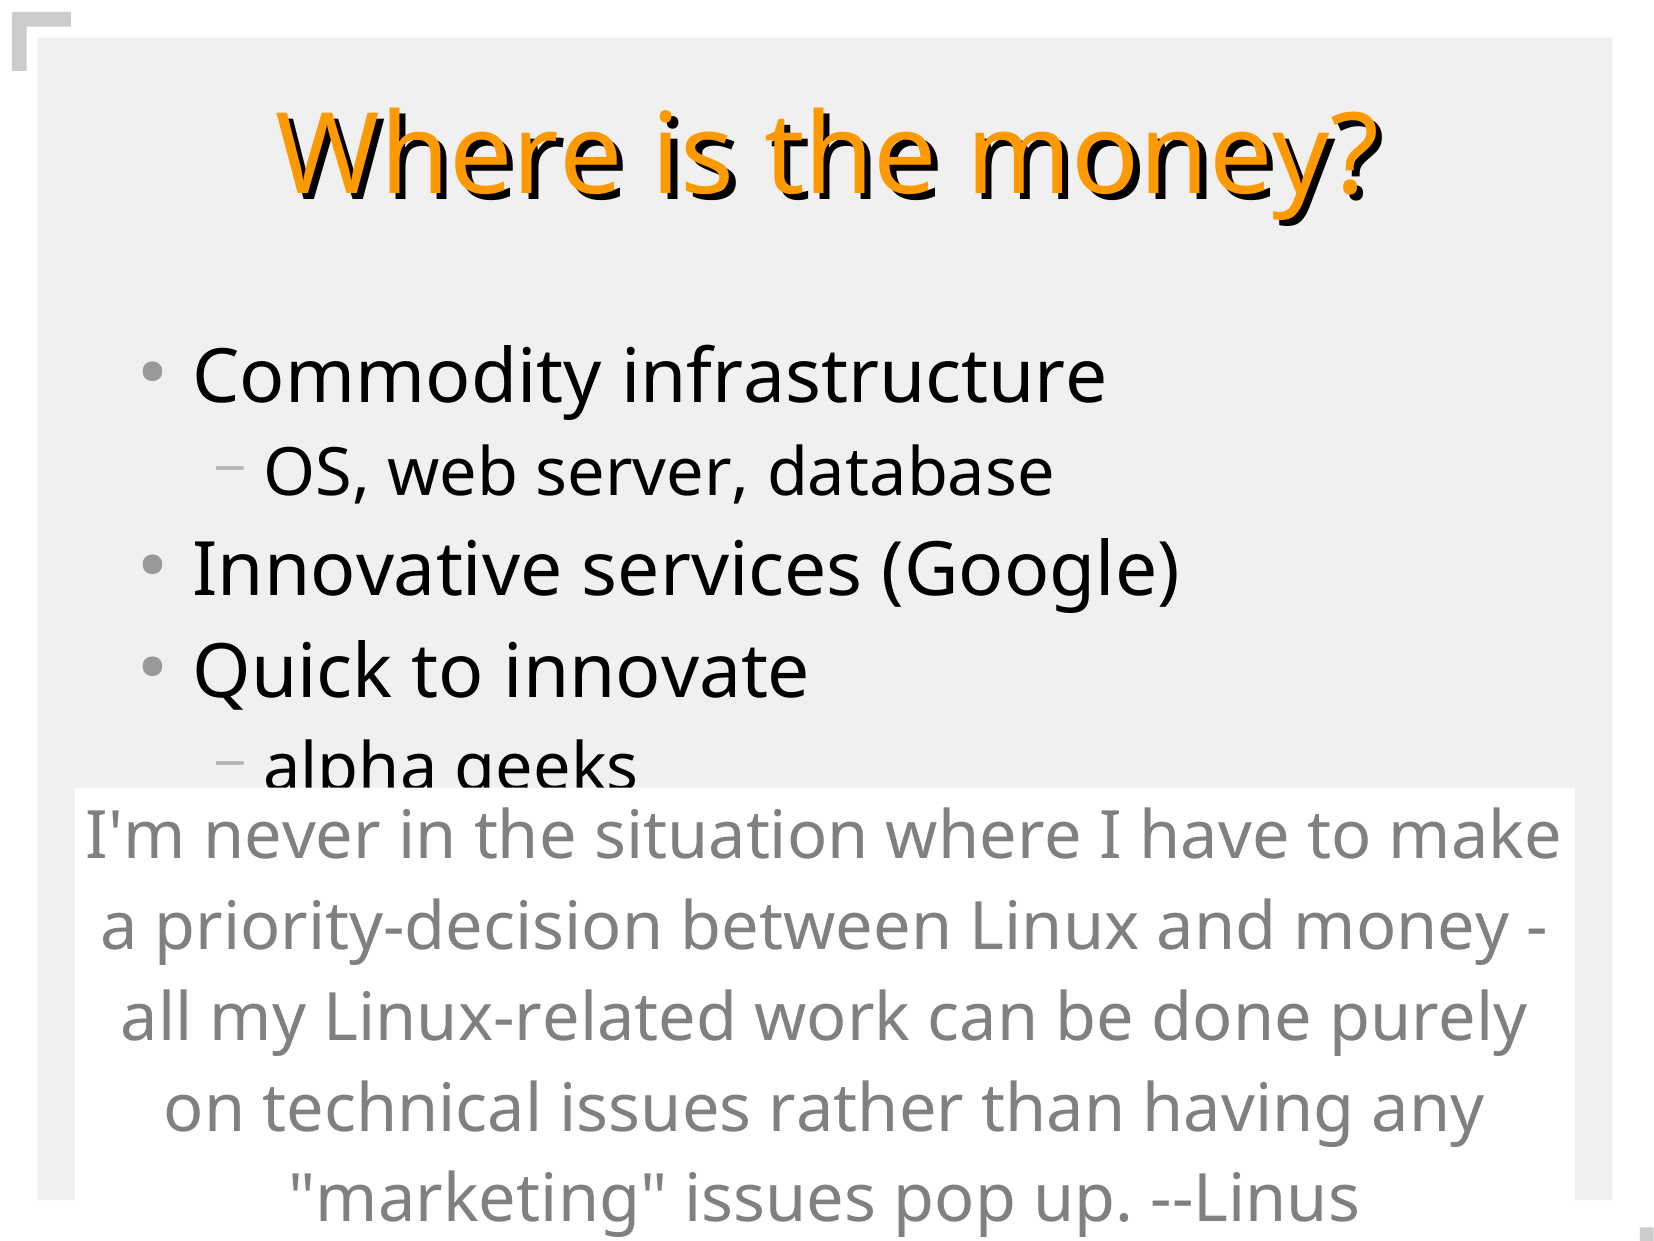

# Where is the money?
Commodity infrastructure
OS, web server, database
Innovative services (Google)
Quick to innovate
alpha geeks
I'm never in the situation where I have to make a priority-decision between Linux and money - all my Linux-related work can be done purely on technical issues rather than having any "marketing" issues pop up. --Linus